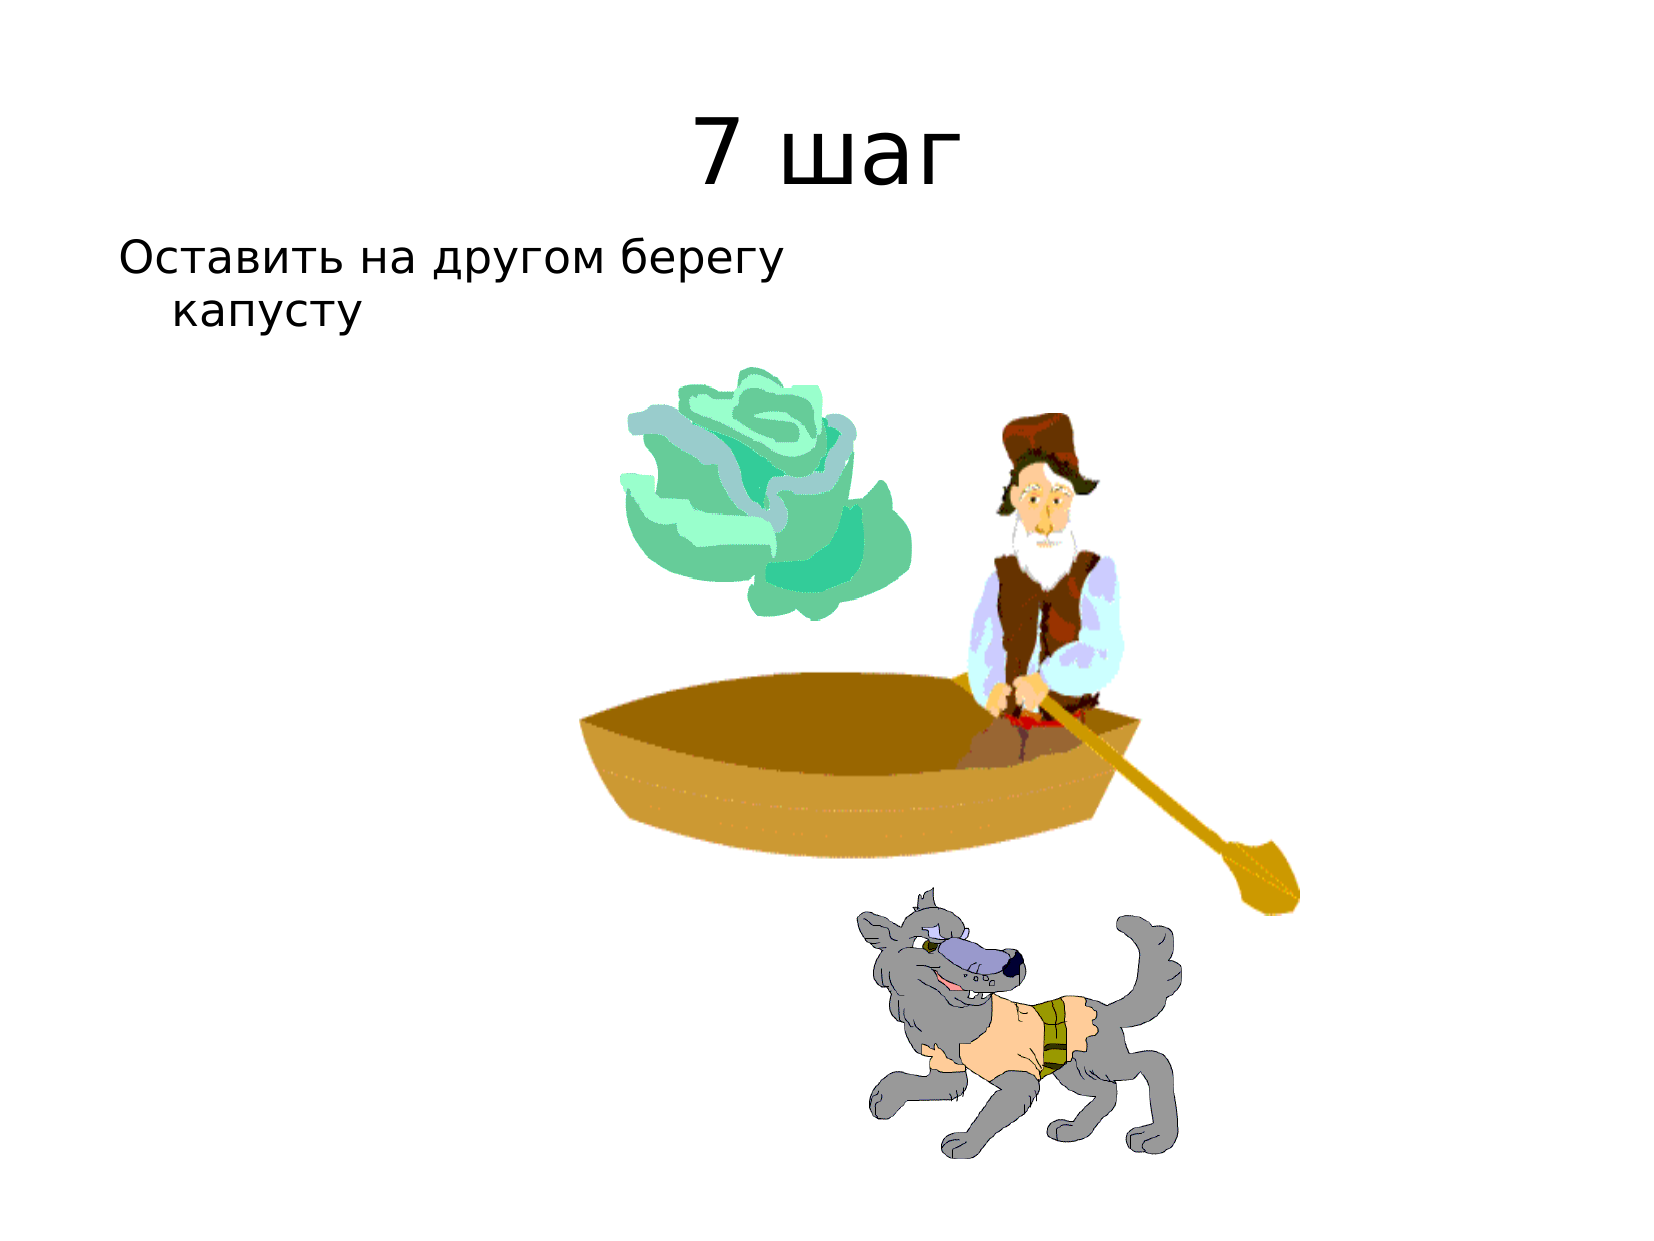

# 7 шаг
Оставить на другом берегу капусту